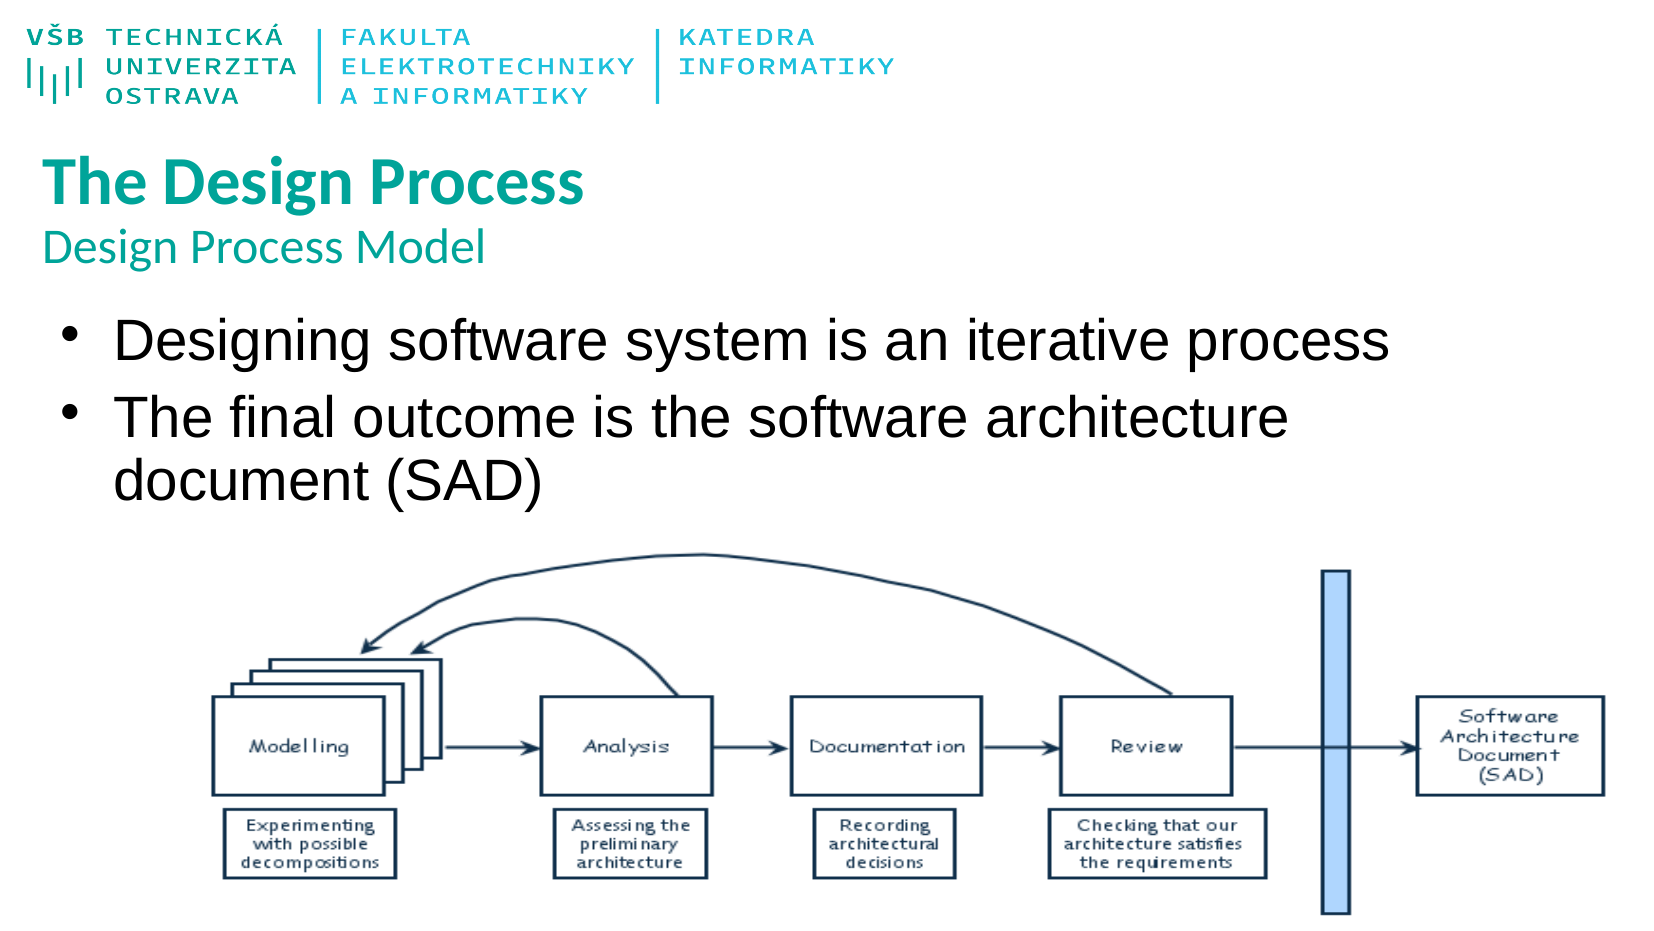

# The Design Process Design Process Model
Designing software system is an iterative process
The final outcome is the software architecture document (SAD)